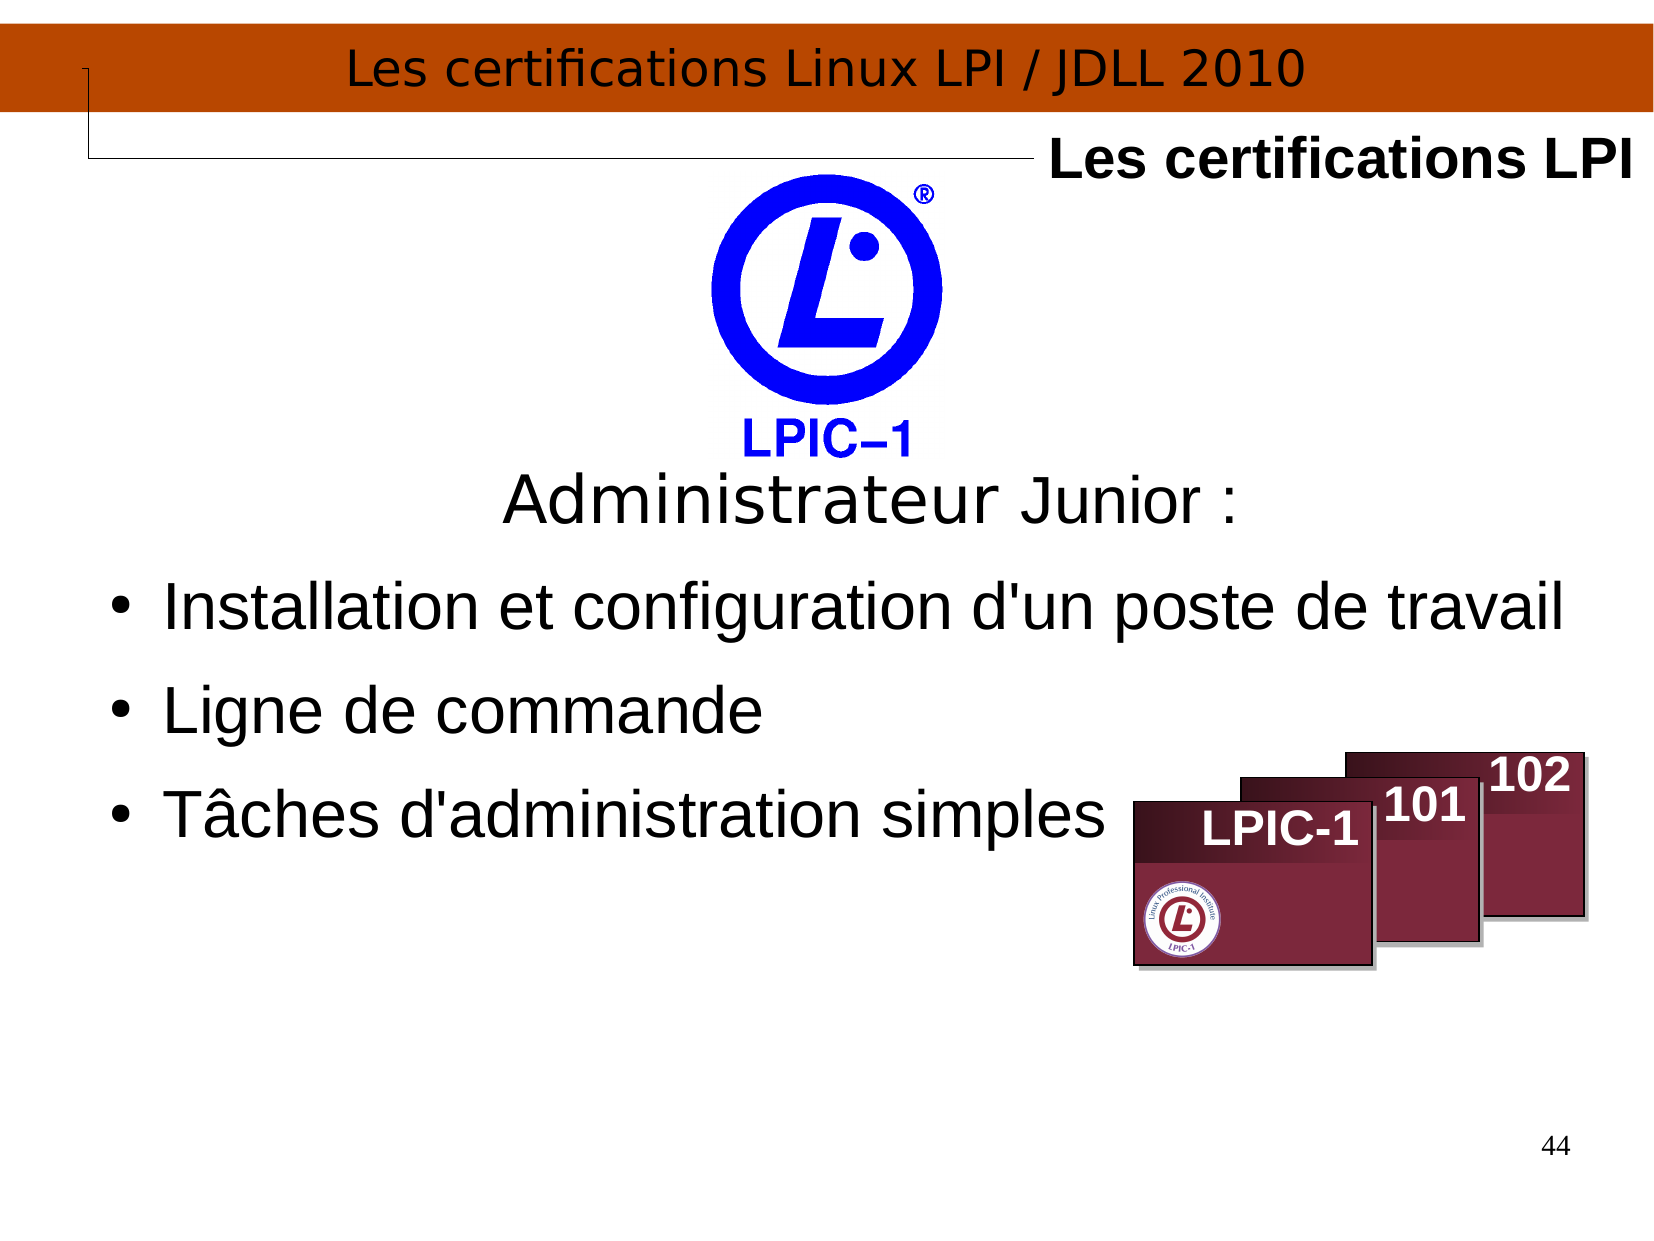

# Les certifications Linux LPI / JDLL 2010
Les certifications LPI
Administrateur Junior :
Installation et configuration d'un poste de travail
Ligne de commande
Tâches d'administration simples
102
101
LPIC-1
44